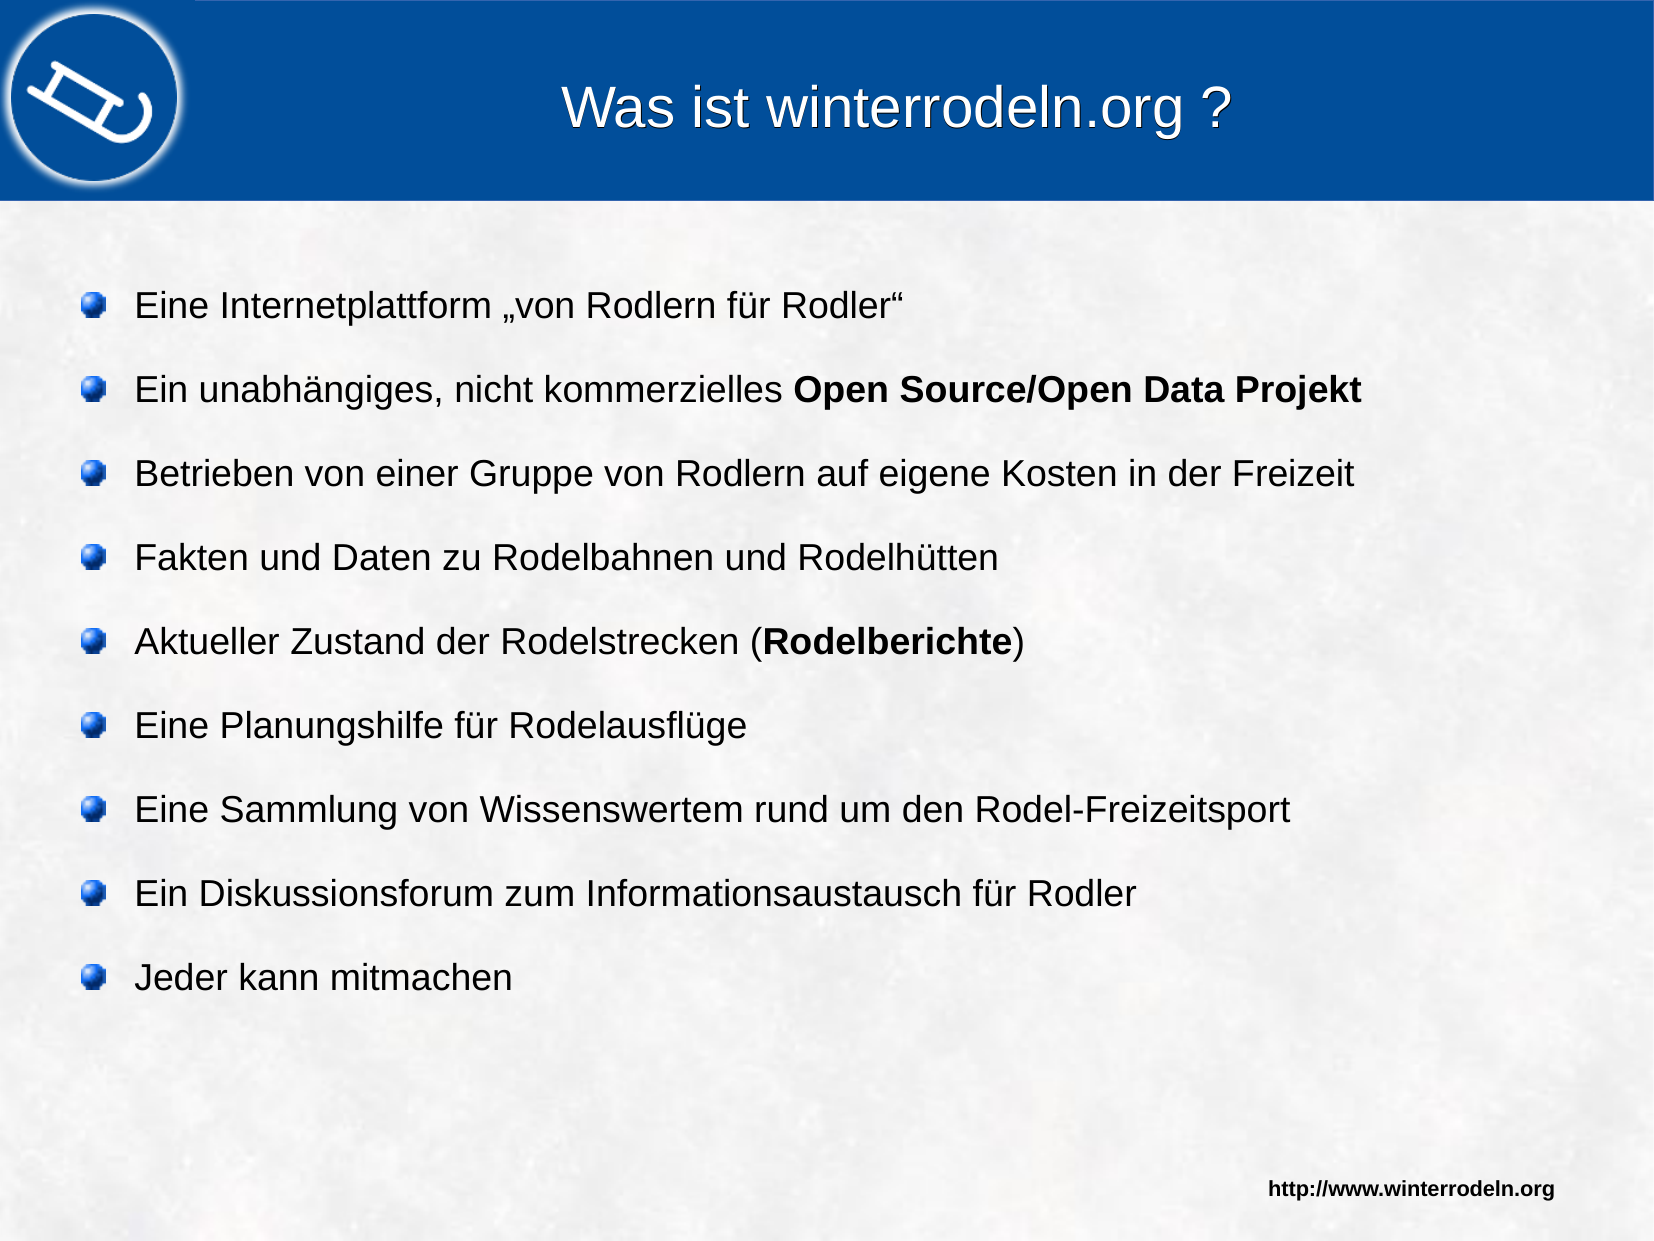

# Was ist winterrodeln.org ?
Eine Internetplattform „von Rodlern für Rodler“
Ein unabhängiges, nicht kommerzielles Open Source/Open Data Projekt
Betrieben von einer Gruppe von Rodlern auf eigene Kosten in der Freizeit
Fakten und Daten zu Rodelbahnen und Rodelhütten
Aktueller Zustand der Rodelstrecken (Rodelberichte)
Eine Planungshilfe für Rodelausflüge
Eine Sammlung von Wissenswertem rund um den Rodel-Freizeitsport
Ein Diskussionsforum zum Informationsaustausch für Rodler
Jeder kann mitmachen
http://www.winterrodeln.org